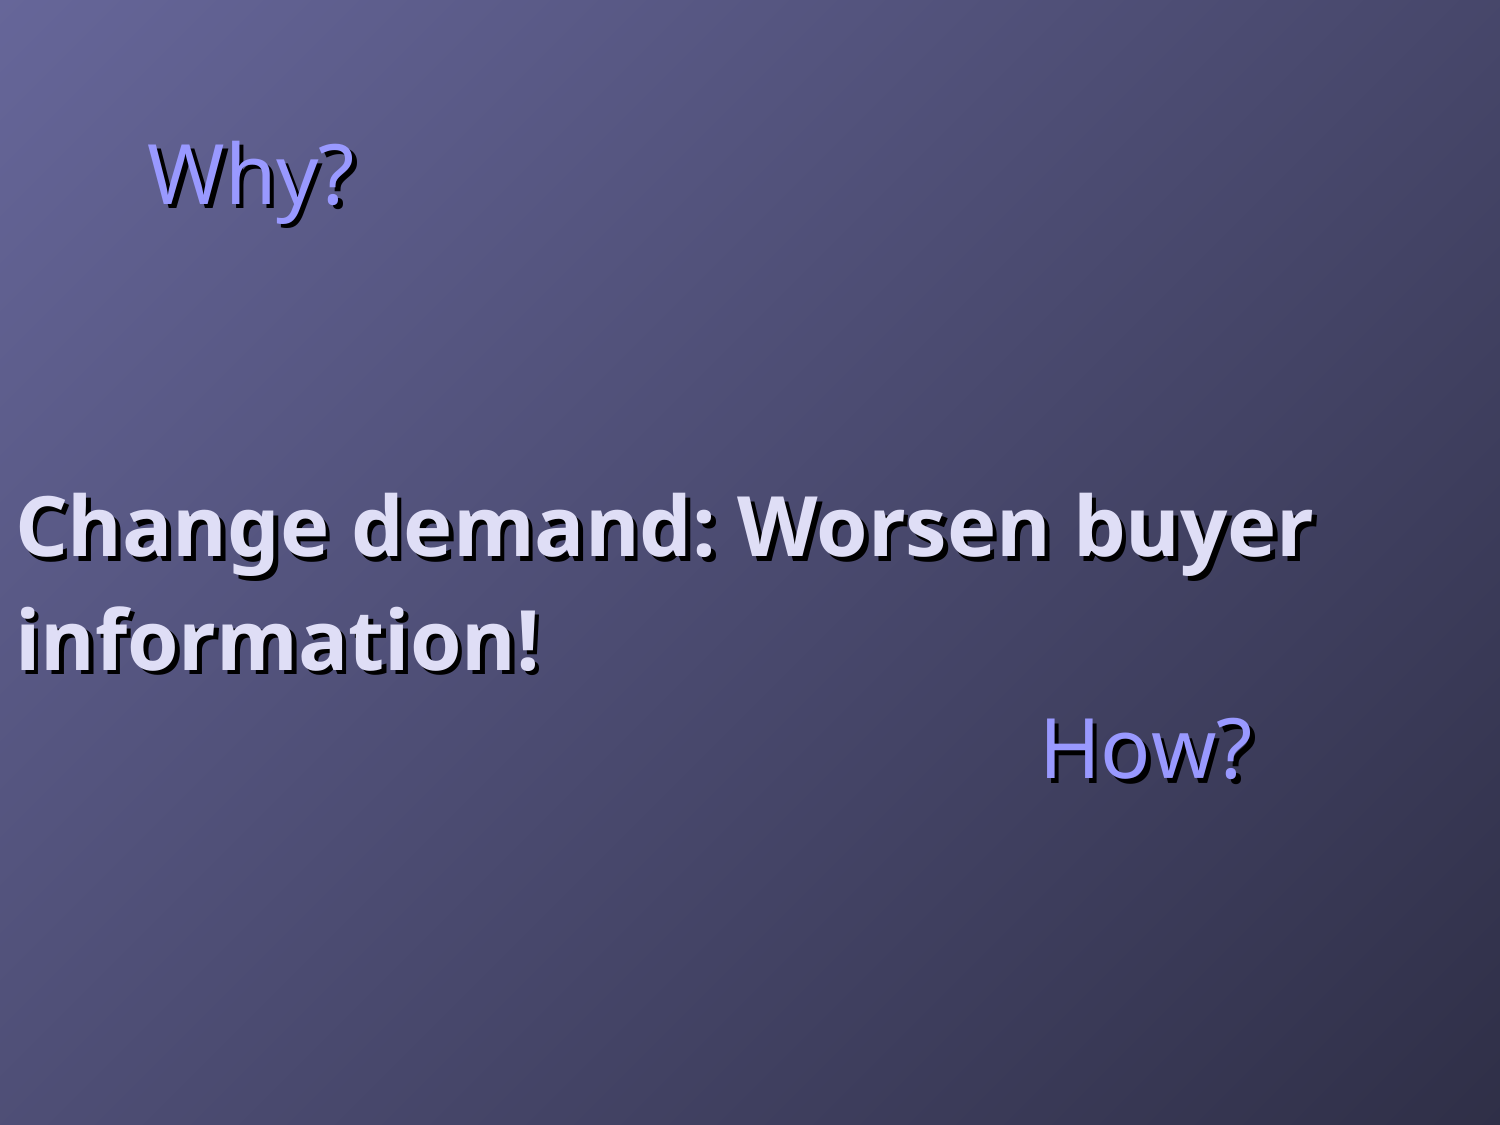

Why?
# Change demand: Worsen buyer information!
How?